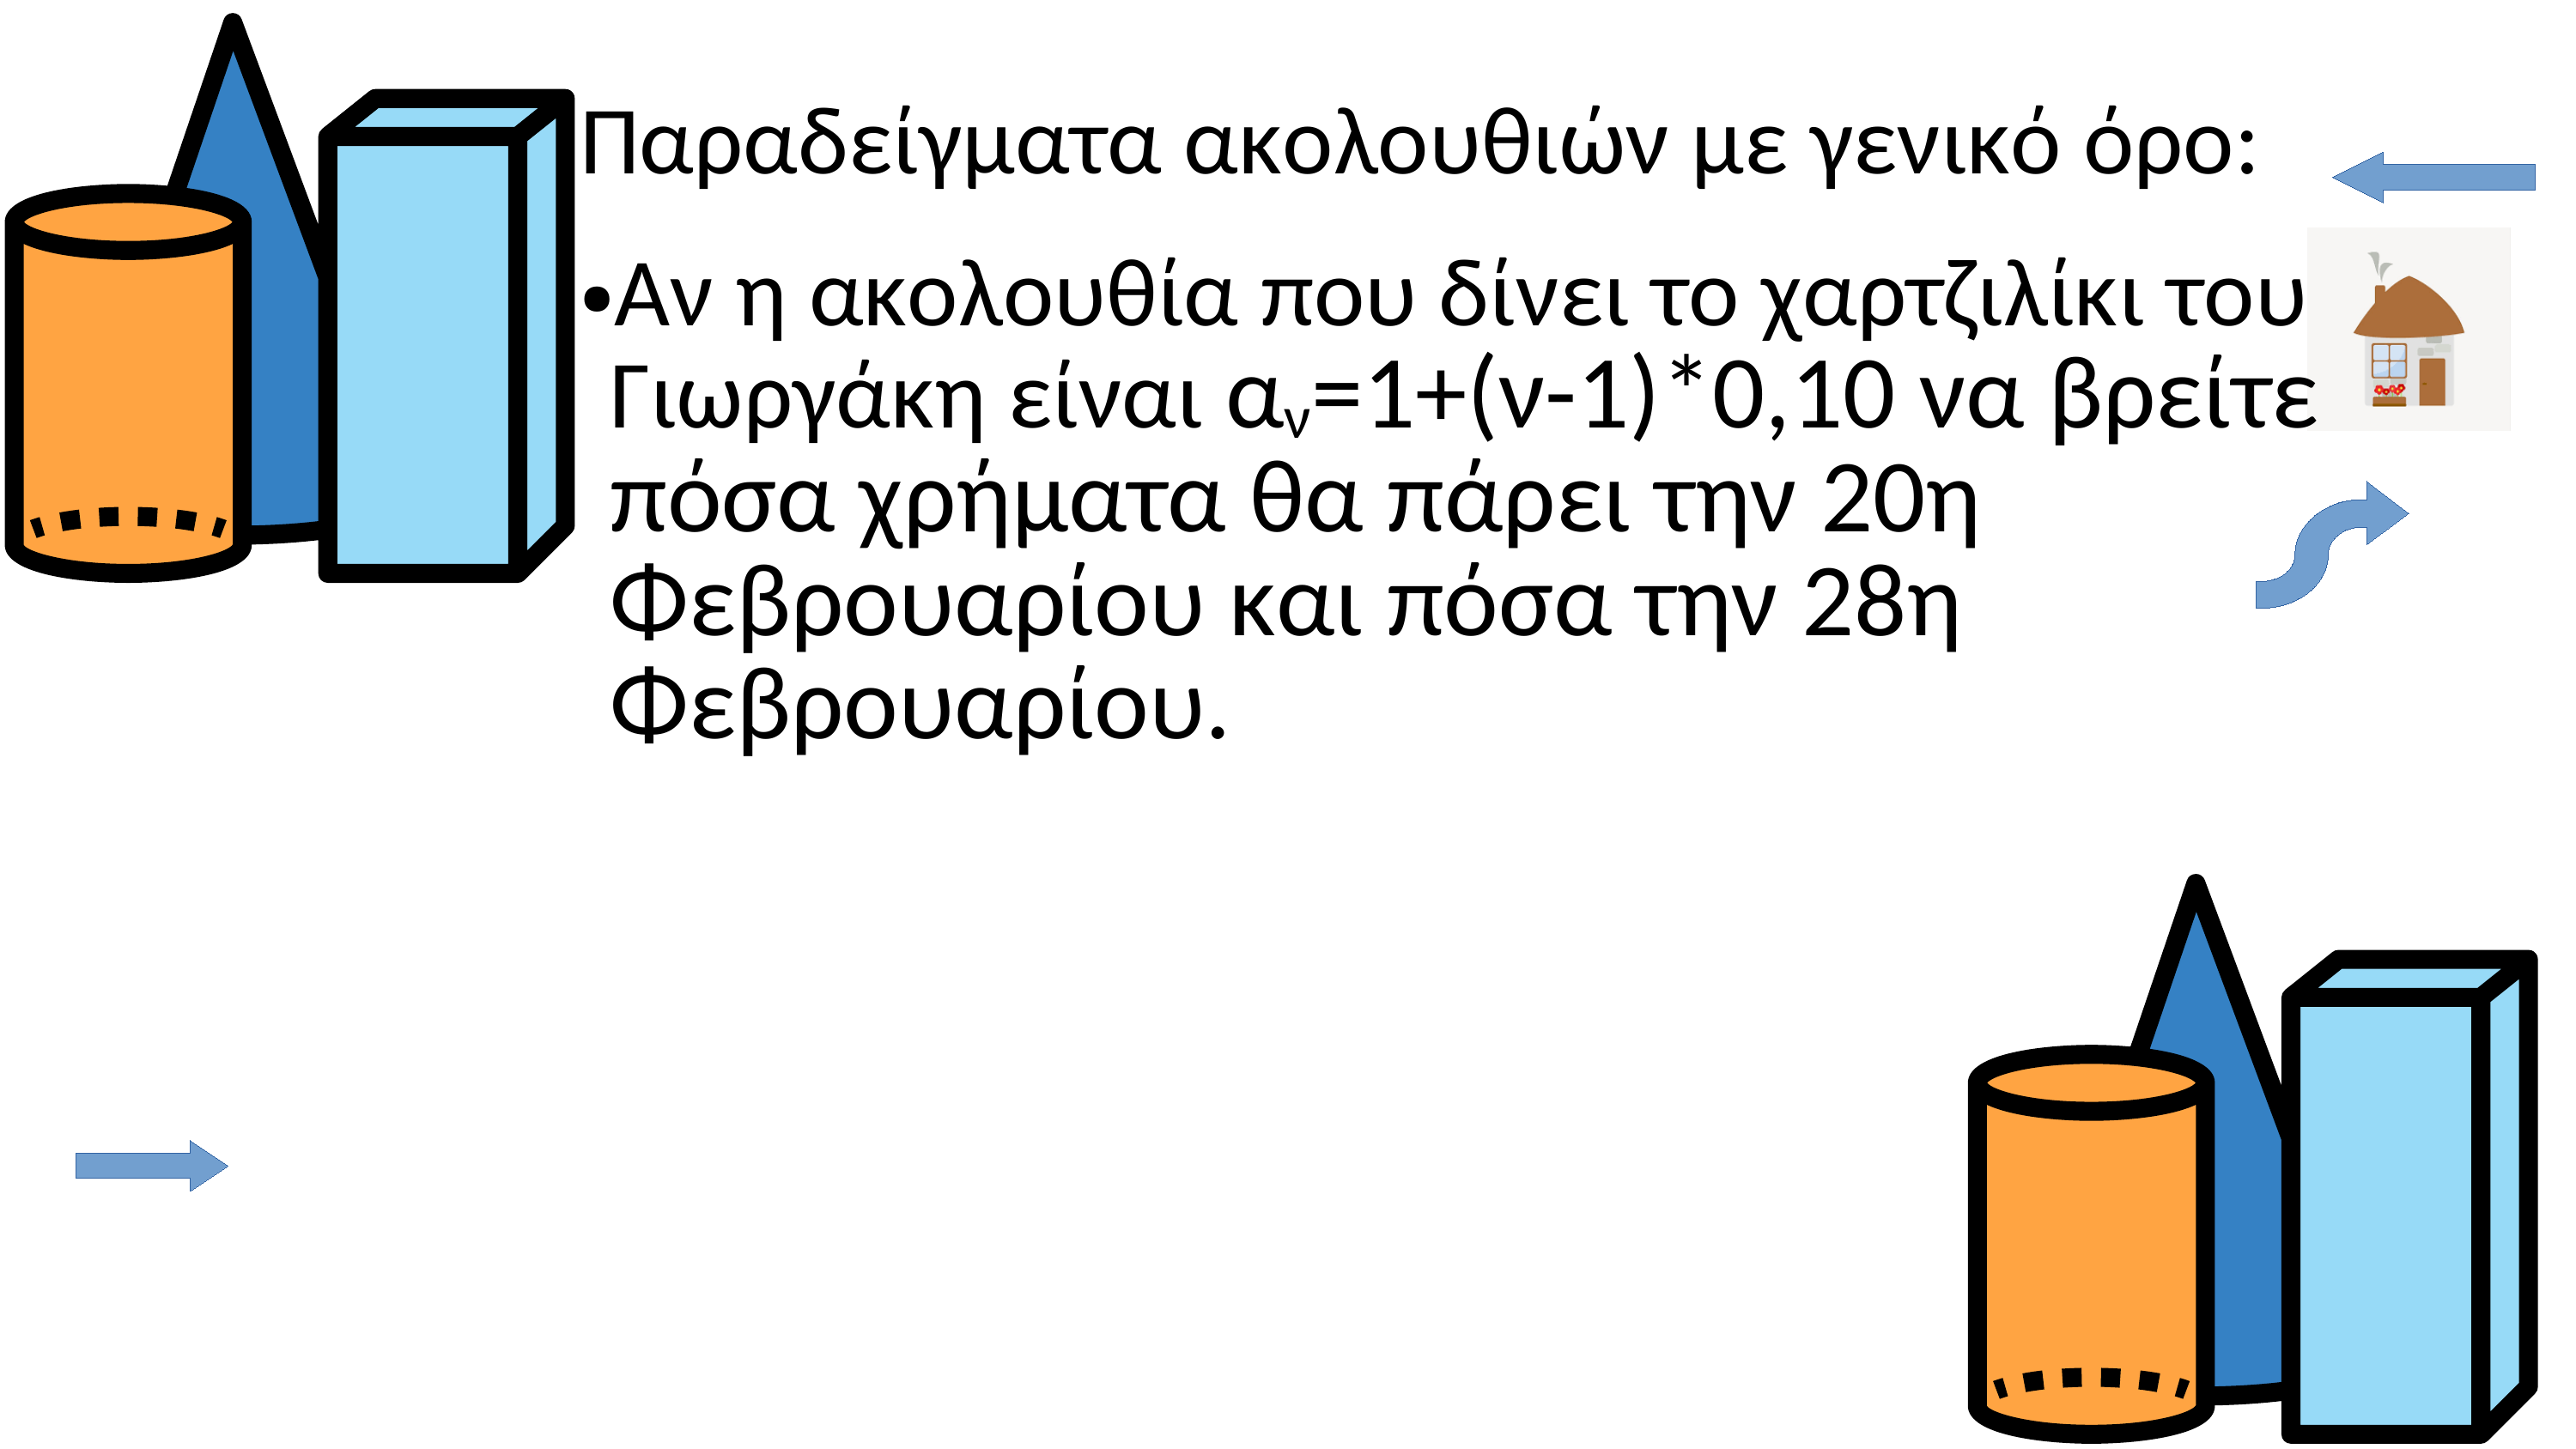

Παραδείγματα ακολουθιών με γενικό όρο:
Αν η ακολουθία που δίνει το χαρτζιλίκι του Γιωργάκη είναι αν=1+(ν-1)*0,10 να βρείτε πόσα χρήματα θα πάρει την 20η Φεβρουαρίου και πόσα την 28η Φεβρουαρίου.